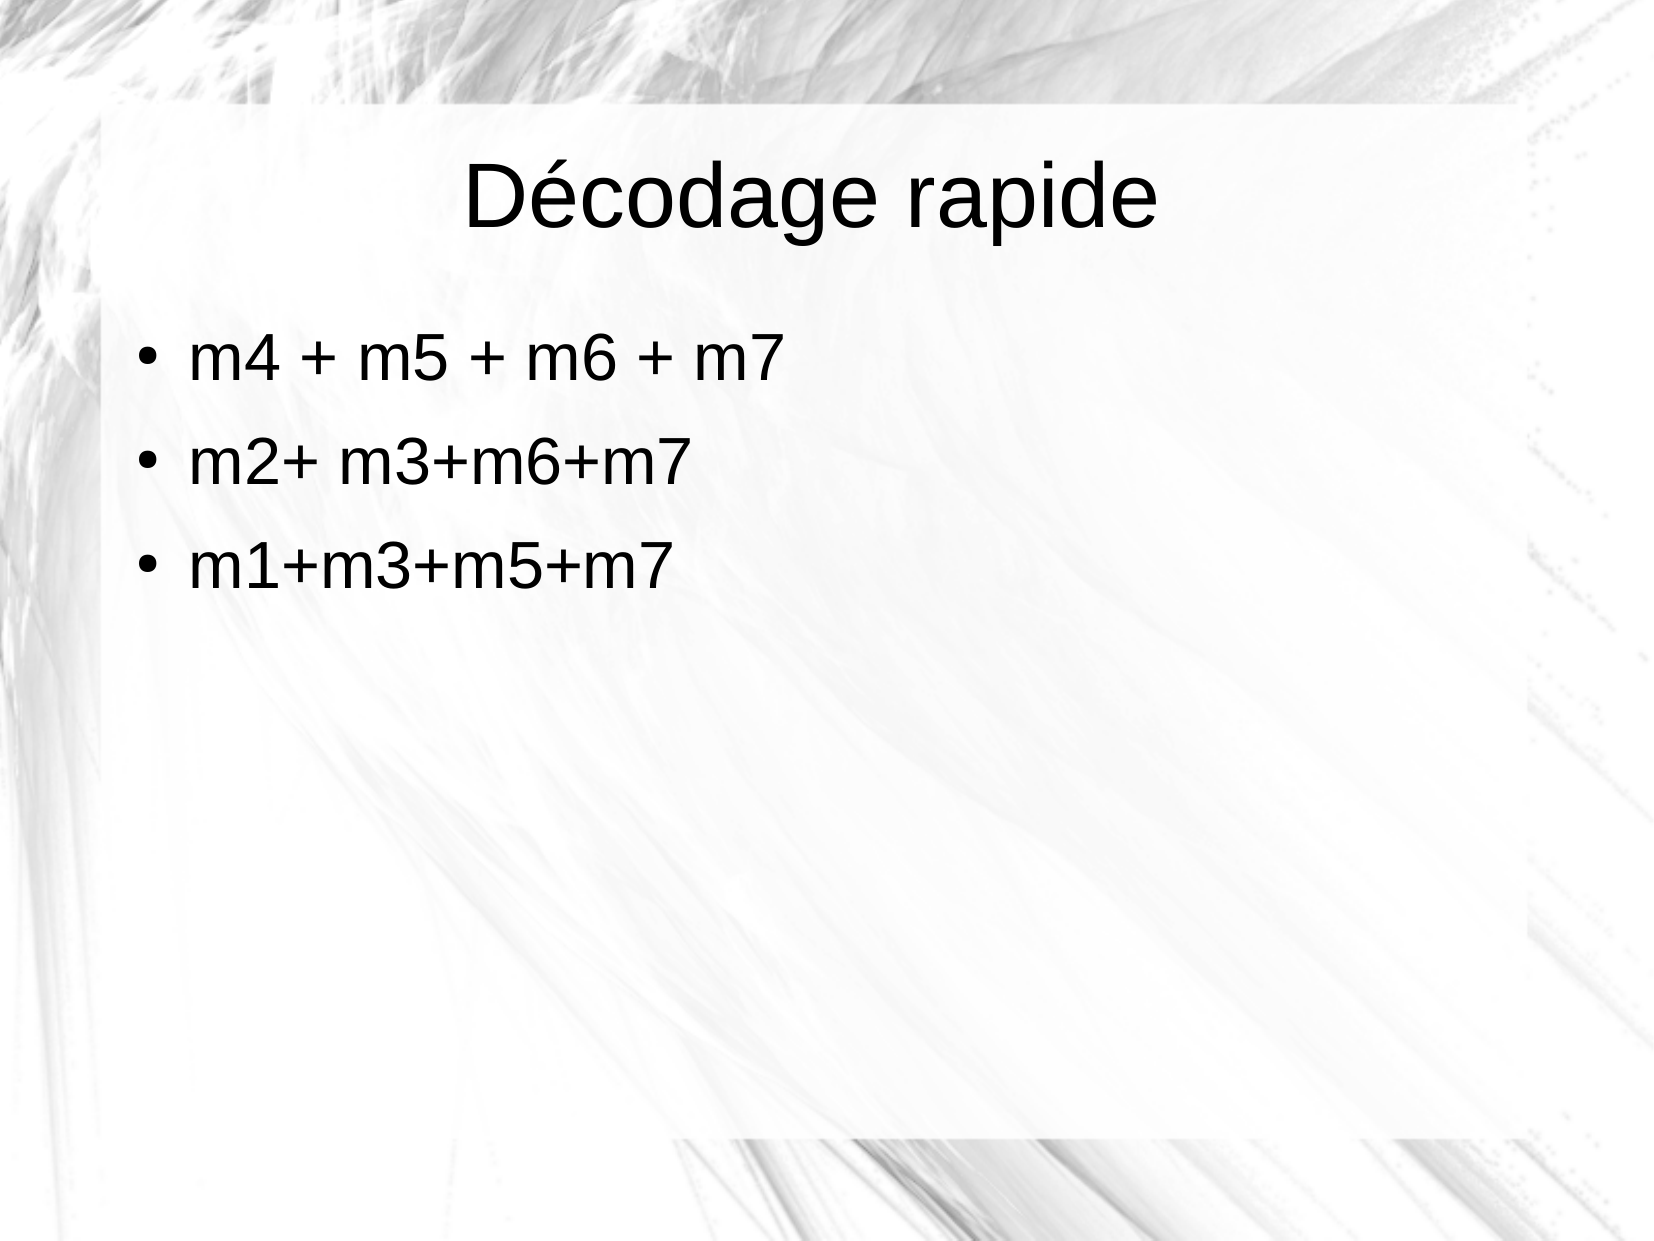

# Décodage rapide
m4 + m5 + m6 + m7
m2+ m3+m6+m7
m1+m3+m5+m7